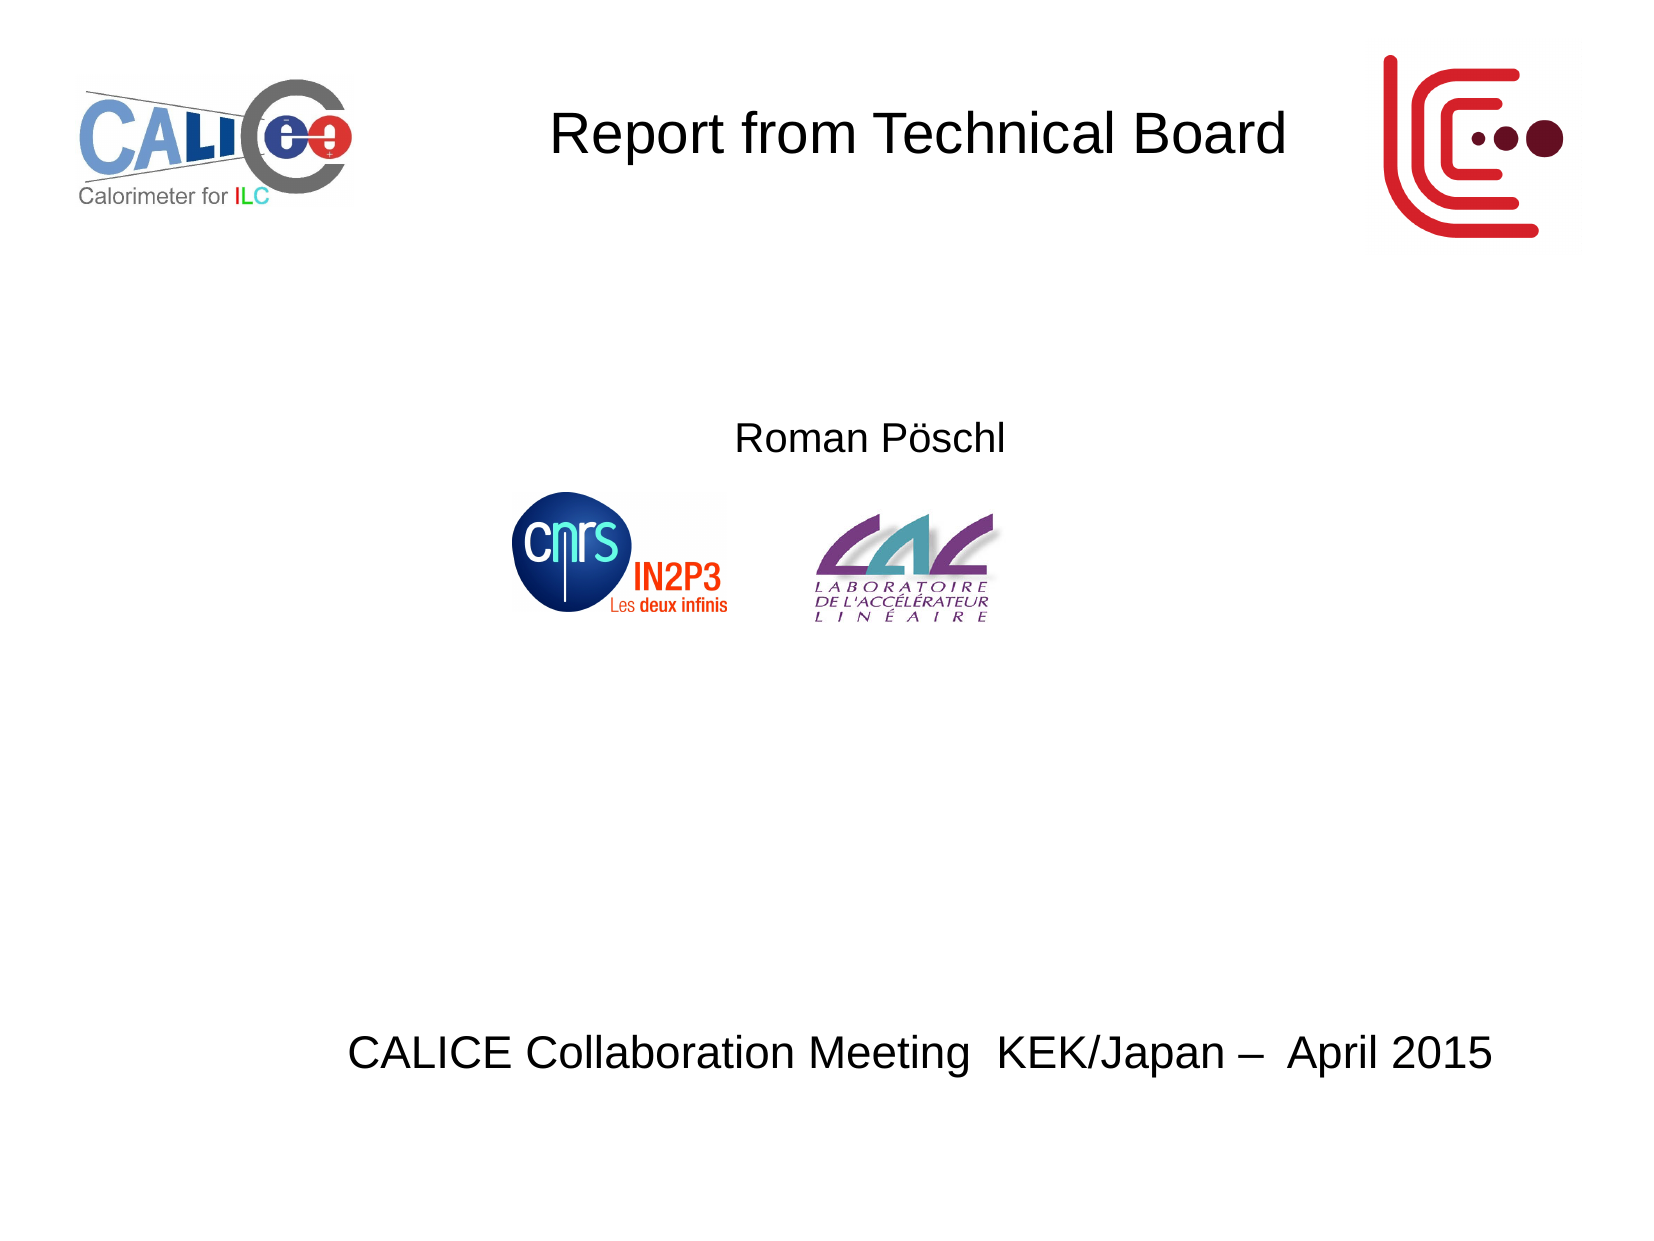

Report from Technical Board
 Roman Pöschl
CALICE Collaboration Meeting KEK/Japan – April 2015